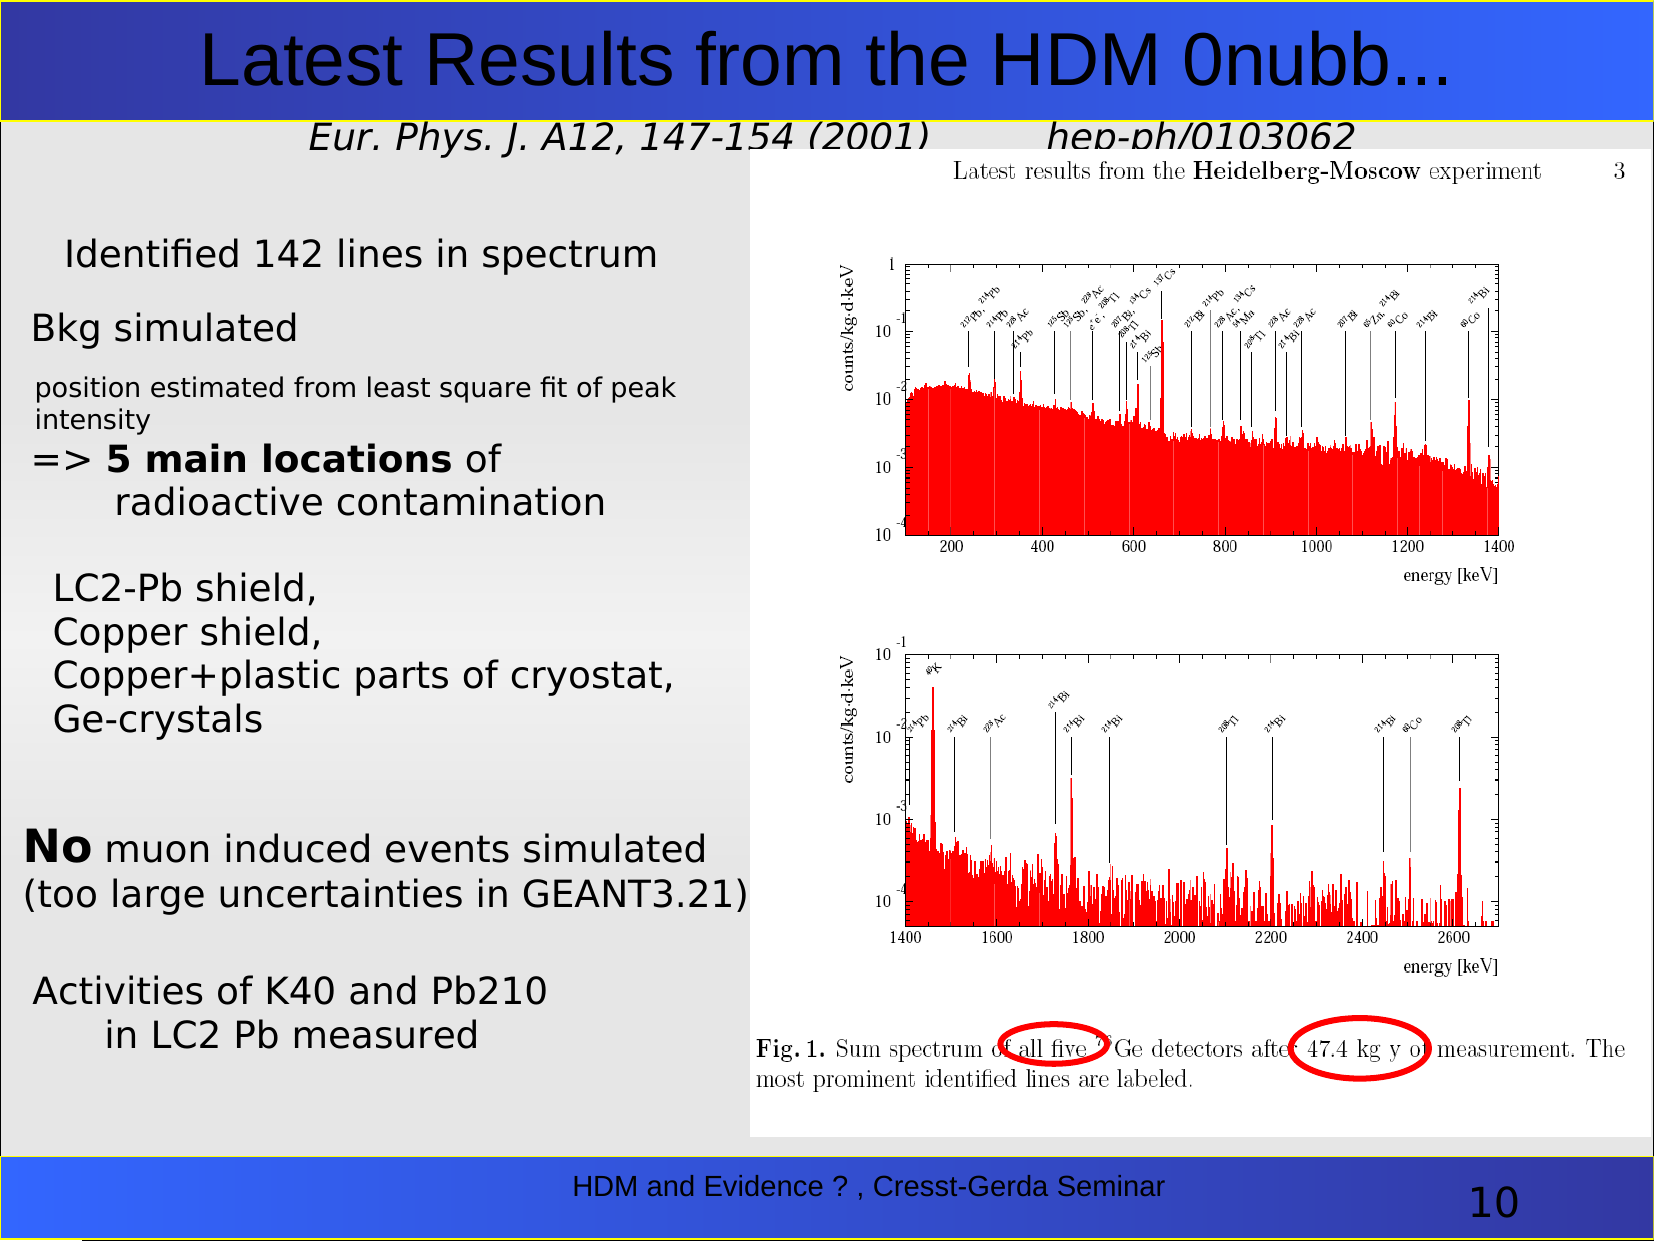

# Latest Results from the HDM 0nubb...
 Eur. Phys. J. A12, 147-154 (2001)		hep-ph/0103062
 Identified 142 lines in spectrum
Bkg simulated
=> 5 main locations of radioactive contamination
position estimated from least square fit of peak intensity
 LC2-Pb shield,
 Copper shield,
 Copper+plastic parts of cryostat,
 Ge-crystals
No muon induced events simulated
(too large uncertainties in GEANT3.21)
Activities of K40 and Pb210
 in LC2 Pb measured
10